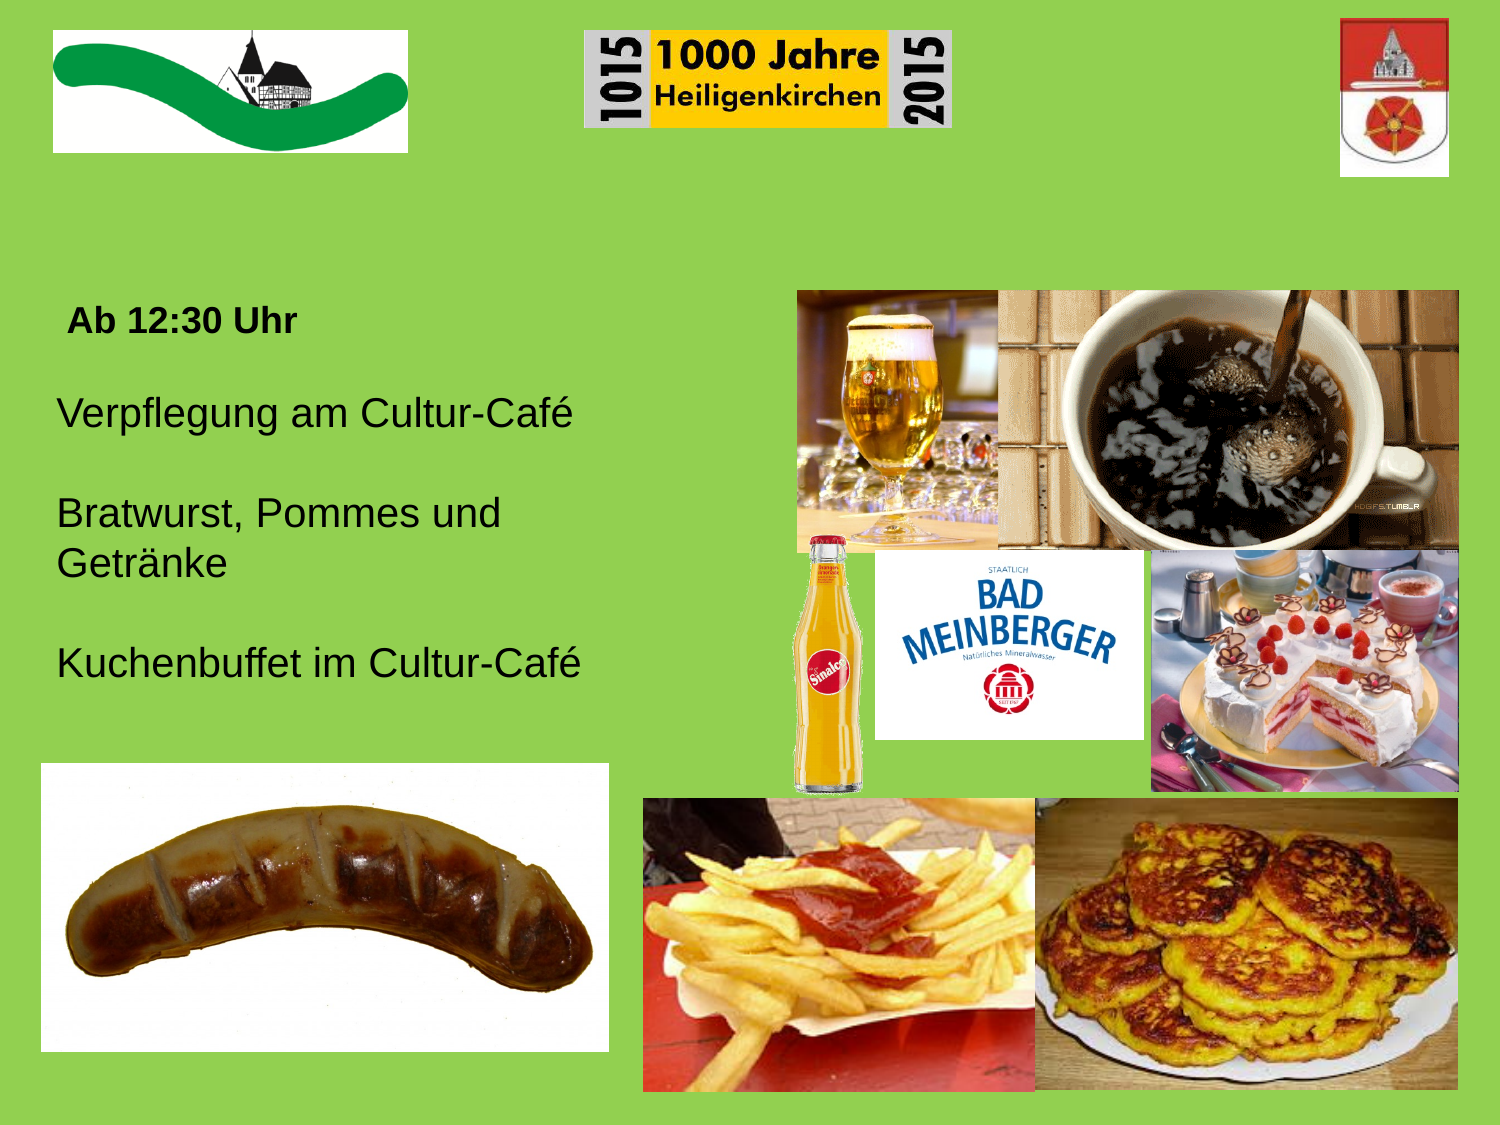

Ab 12:30 Uhr
Verpflegung am Cultur-Café
Bratwurst, Pommes und Getränke
Kuchenbuffet im Cultur-Café